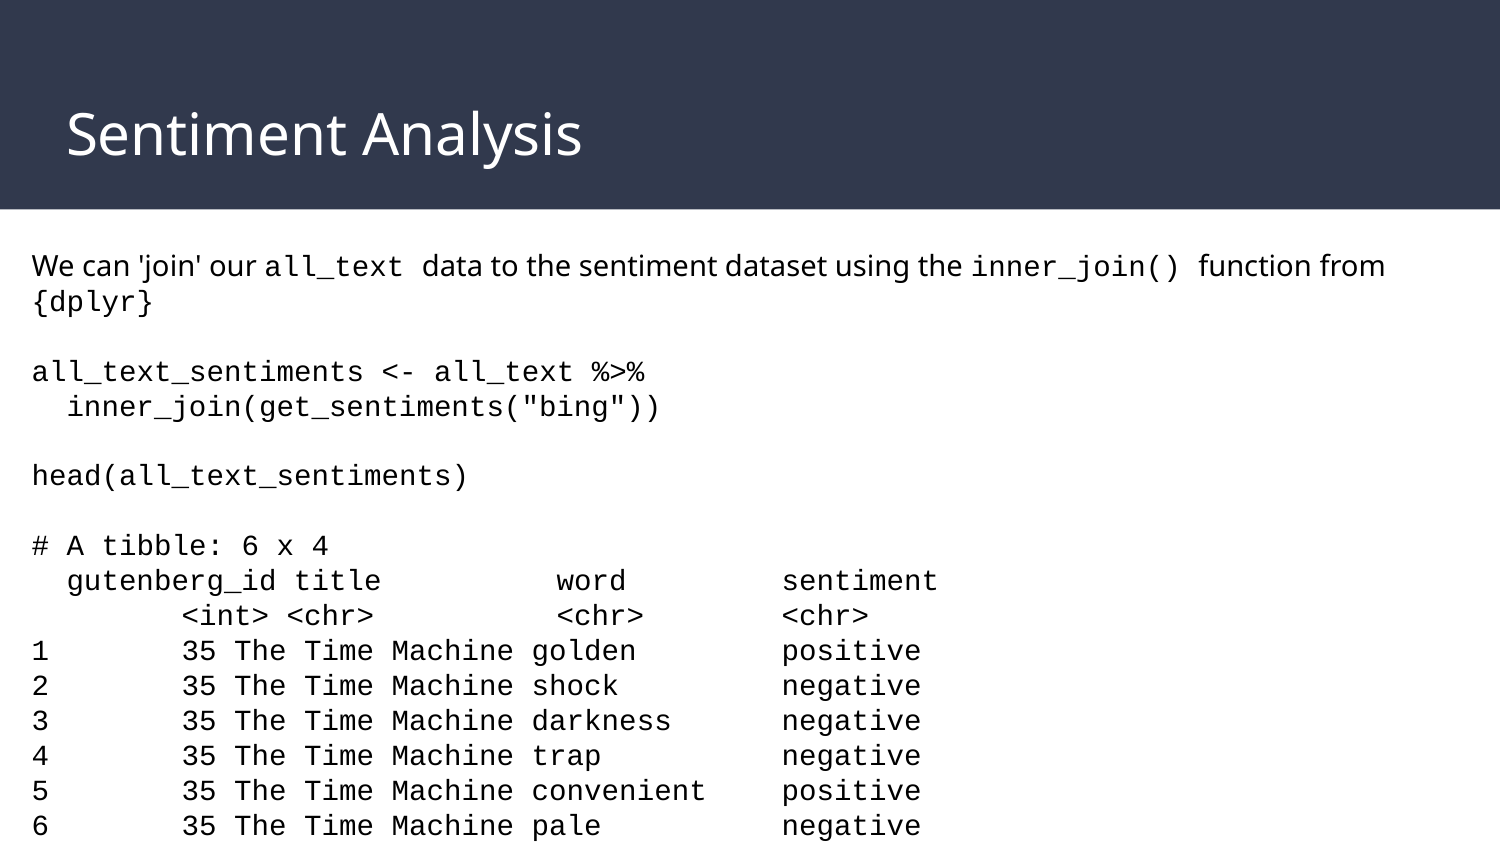

# Sentiment Analysis
We can 'join' our all_text data to the sentiment dataset using the inner_join() function from {dplyr}
all_text_sentiments <- all_text %>%
 inner_join(get_sentiments("bing"))
head(all_text_sentiments)
# A tibble: 6 x 4
 gutenberg_id title 	word 		sentiment
 	<int> <chr> 	<chr> 		<chr>
1 	35 The Time Machine golden 		positive
2 	35 The Time Machine shock 		negative
3 	35 The Time Machine darkness 	negative
4 	35 The Time Machine trap 		negative
5 	35 The Time Machine convenient 	positive
6 	35 The Time Machine pale 		negative